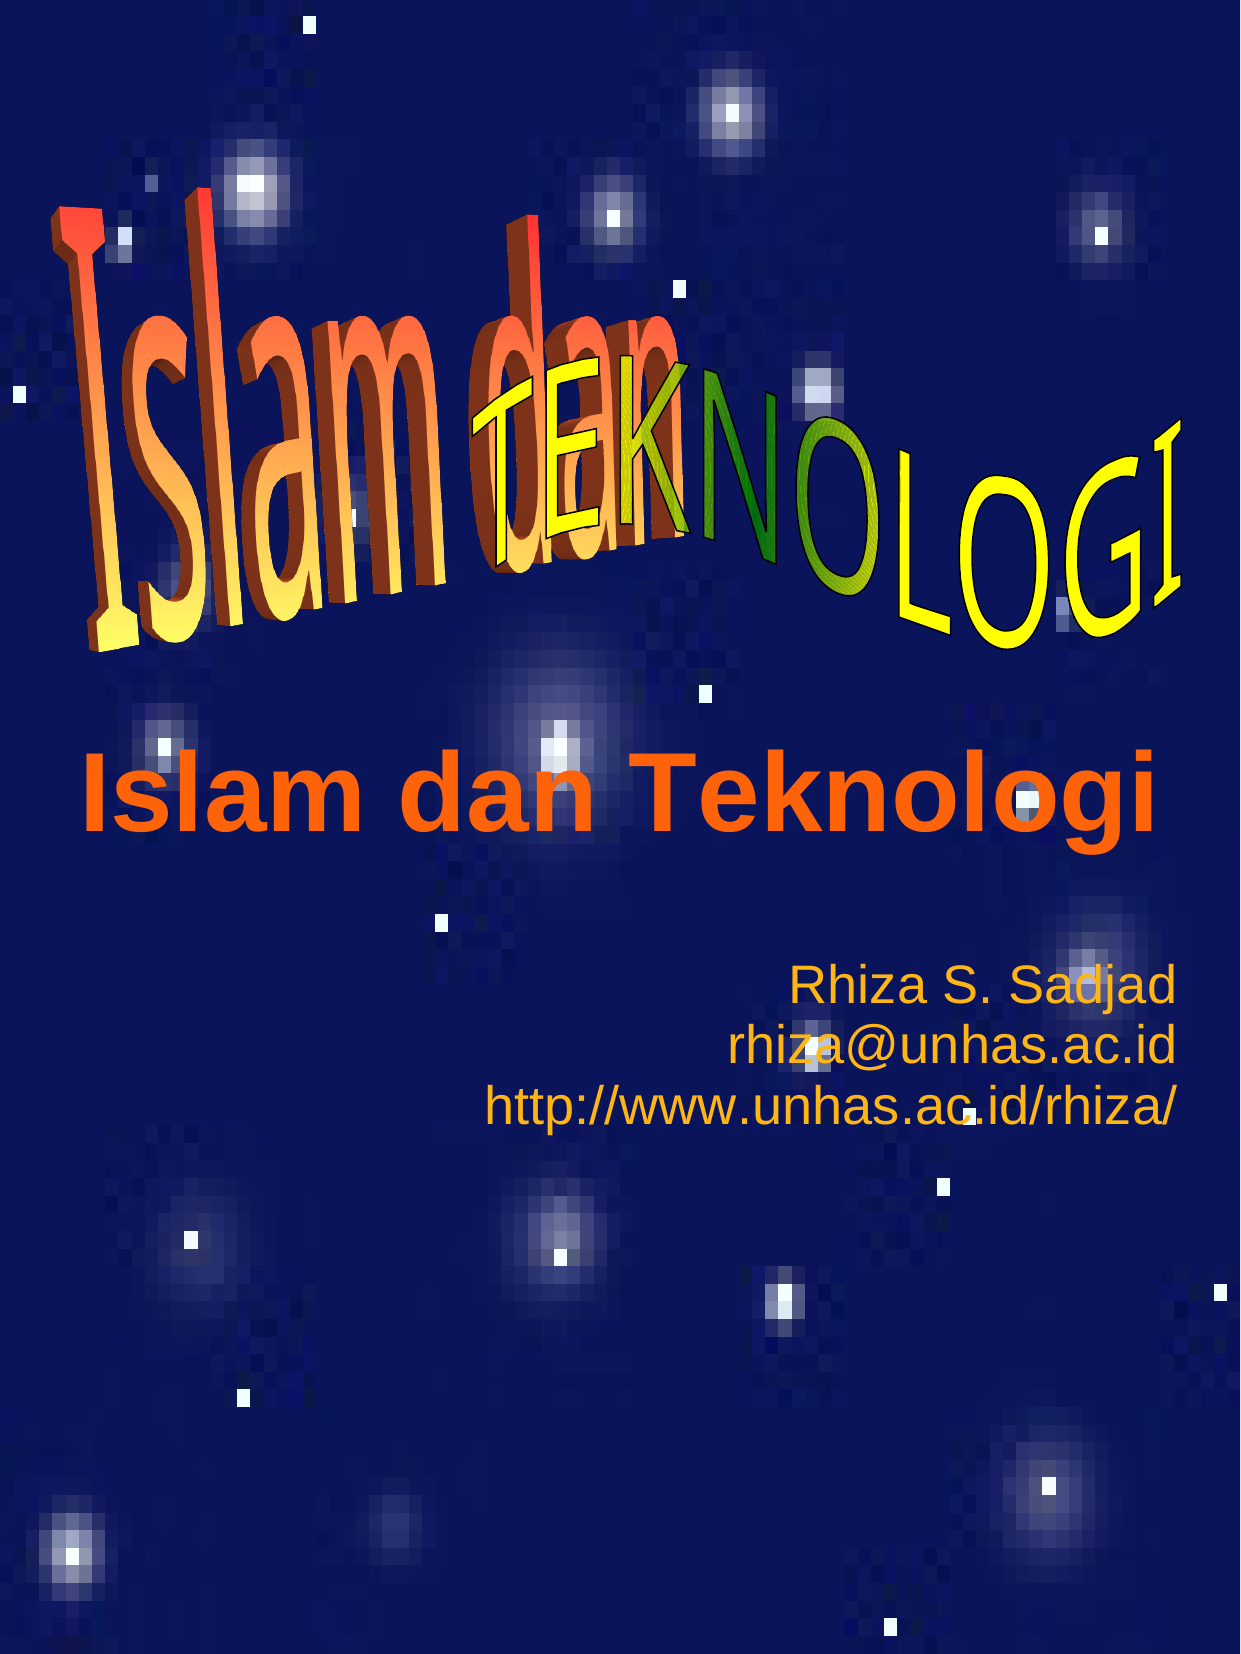

Islam dan
TEKNOLOGI
# Islam dan Teknologi
Rhiza S. Sadjad
rhiza@unhas.ac.id
http://www.unhas.ac.id/rhiza/